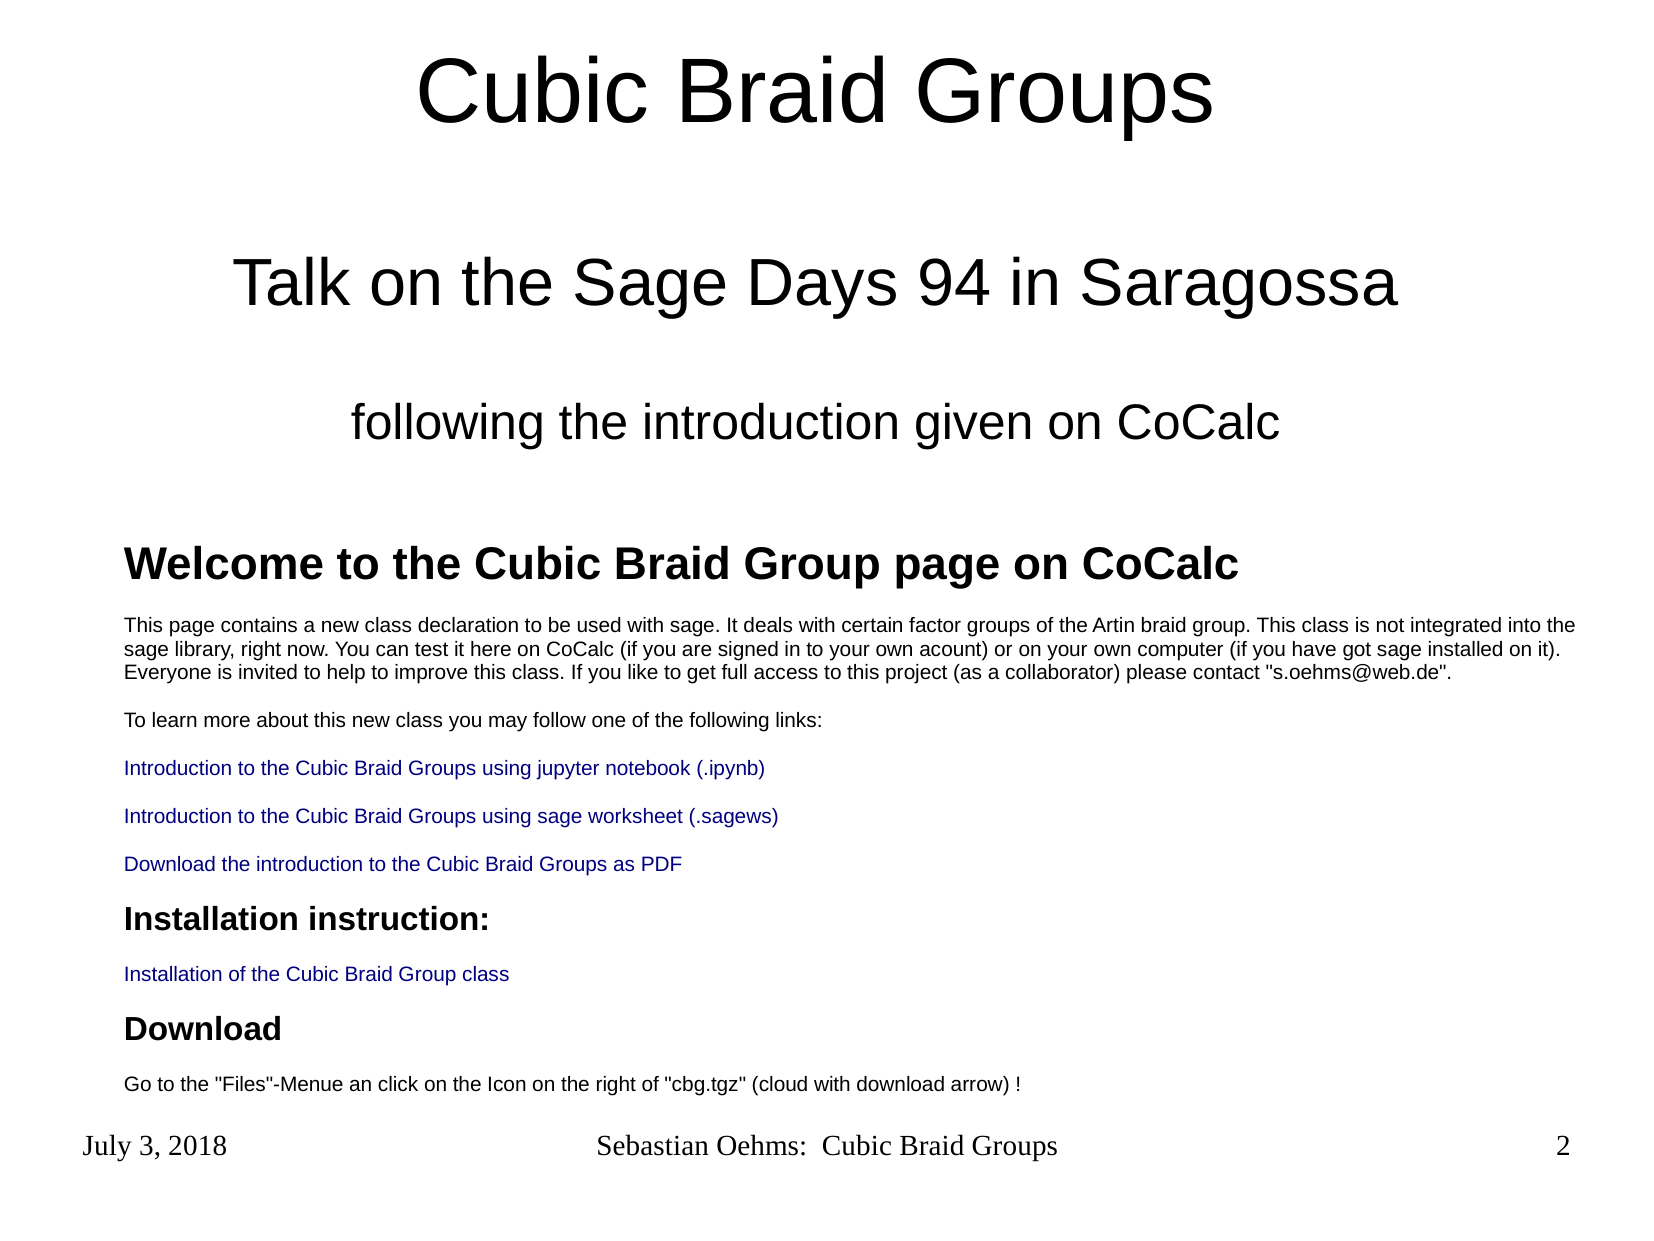

# Cubic Braid Groups Talk on the Sage Days 94 in Saragossa following the introduction given on CoCalc
Welcome to the Cubic Braid Group page on CoCalc
This page contains a new class declaration to be used with sage. It deals with certain factor groups of the Artin braid group. This class is not integrated into the sage library, right now. You can test it here on CoCalc (if you are signed in to your own acount) or on your own computer (if you have got sage installed on it). Everyone is invited to help to improve this class. If you like to get full access to this project (as a collaborator) please contact "s.oehms@web.de".
To learn more about this new class you may follow one of the following links:
Introduction to the Cubic Braid Groups using jupyter notebook (.ipynb)
Introduction to the Cubic Braid Groups using sage worksheet (.sagews)
Download the introduction to the Cubic Braid Groups as PDF
Installation instruction:
Installation of the Cubic Braid Group class
Download
Go to the "Files"-Menue an click on the Icon on the right of "cbg.tgz" (cloud with download arrow) !
July 3, 2018
Sebastian Oehms: Cubic Braid Groups
2